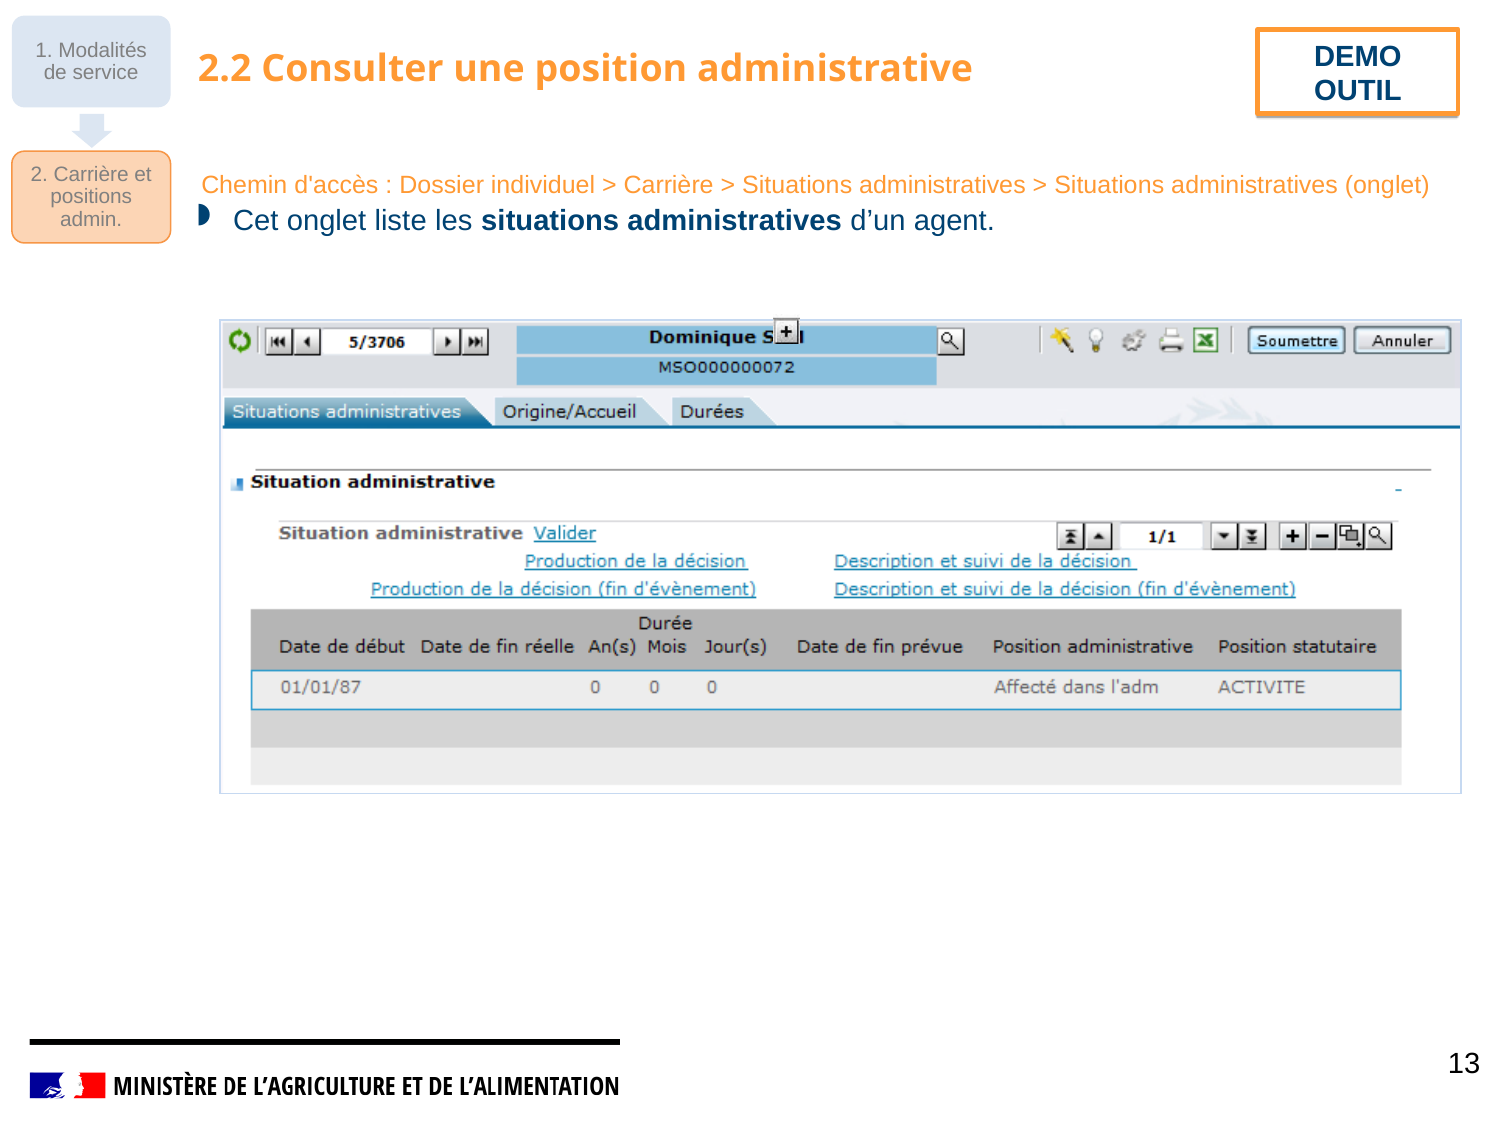

1. Modalités de service
DEMO OUTIL
2.2 Consulter une position administrative
Cet onglet liste les situations administratives d’un agent.
2. Carrière et positions admin.
Chemin d'accès : Dossier individuel > Carrière > Situations administratives > Situations administratives (onglet)